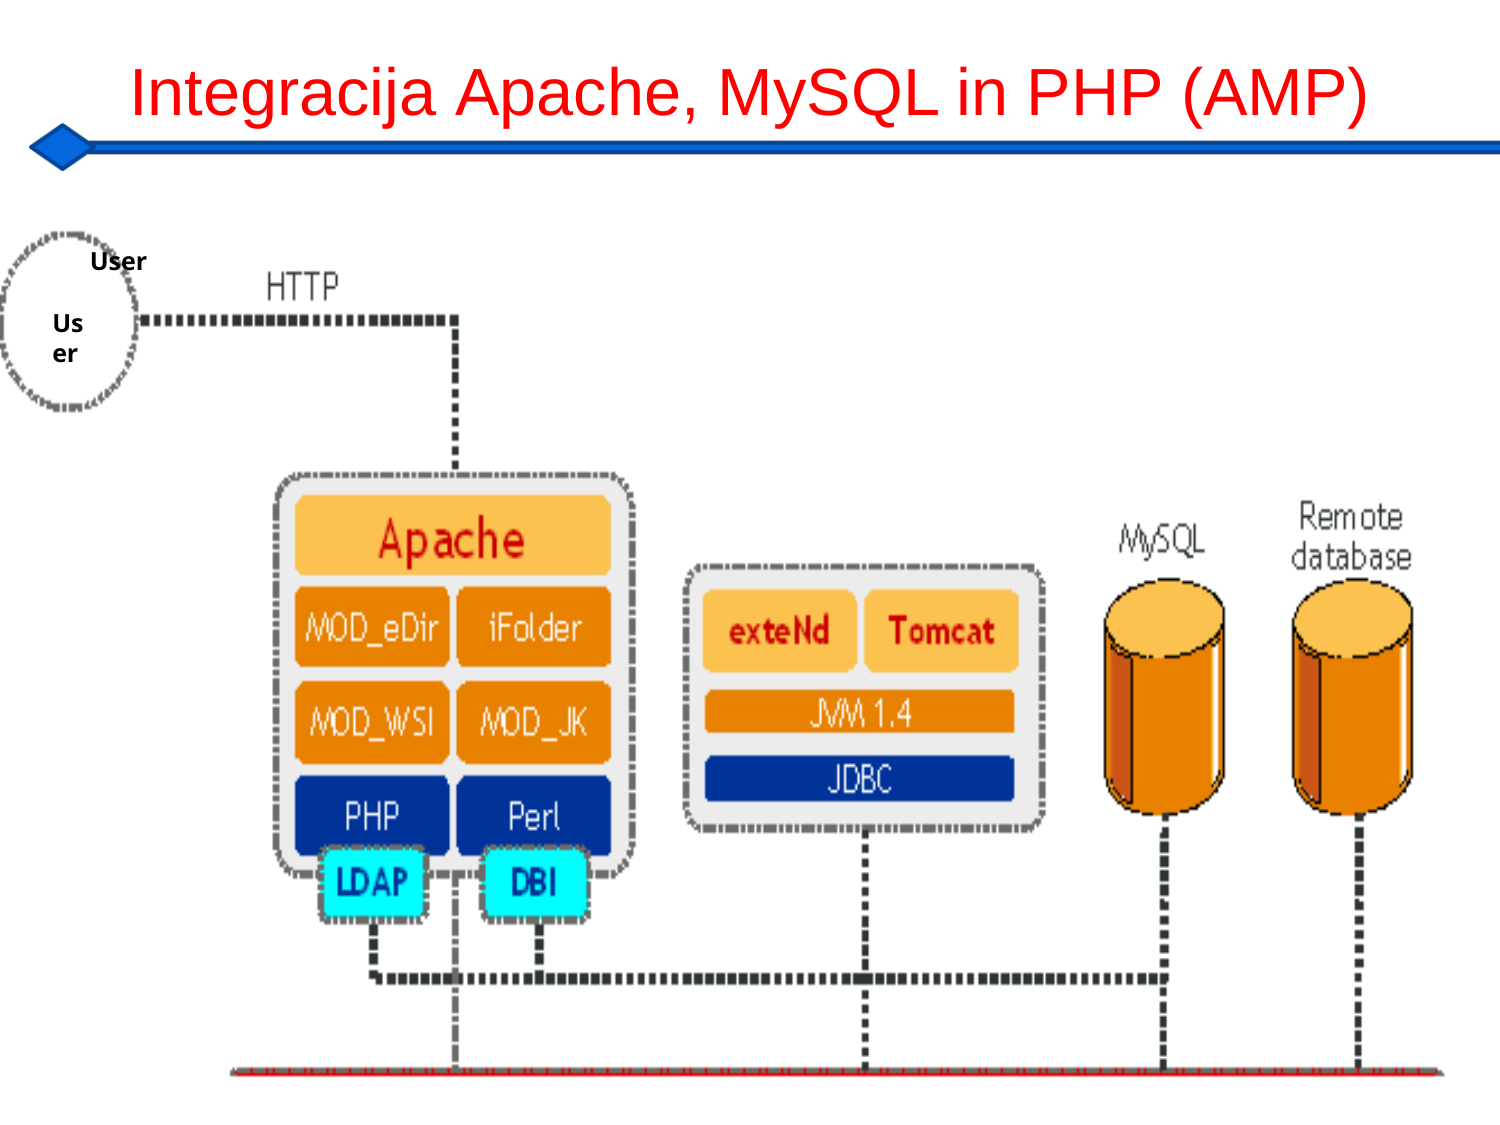

# Integracija Apache, MySQL in PHP (AMP)
User
User